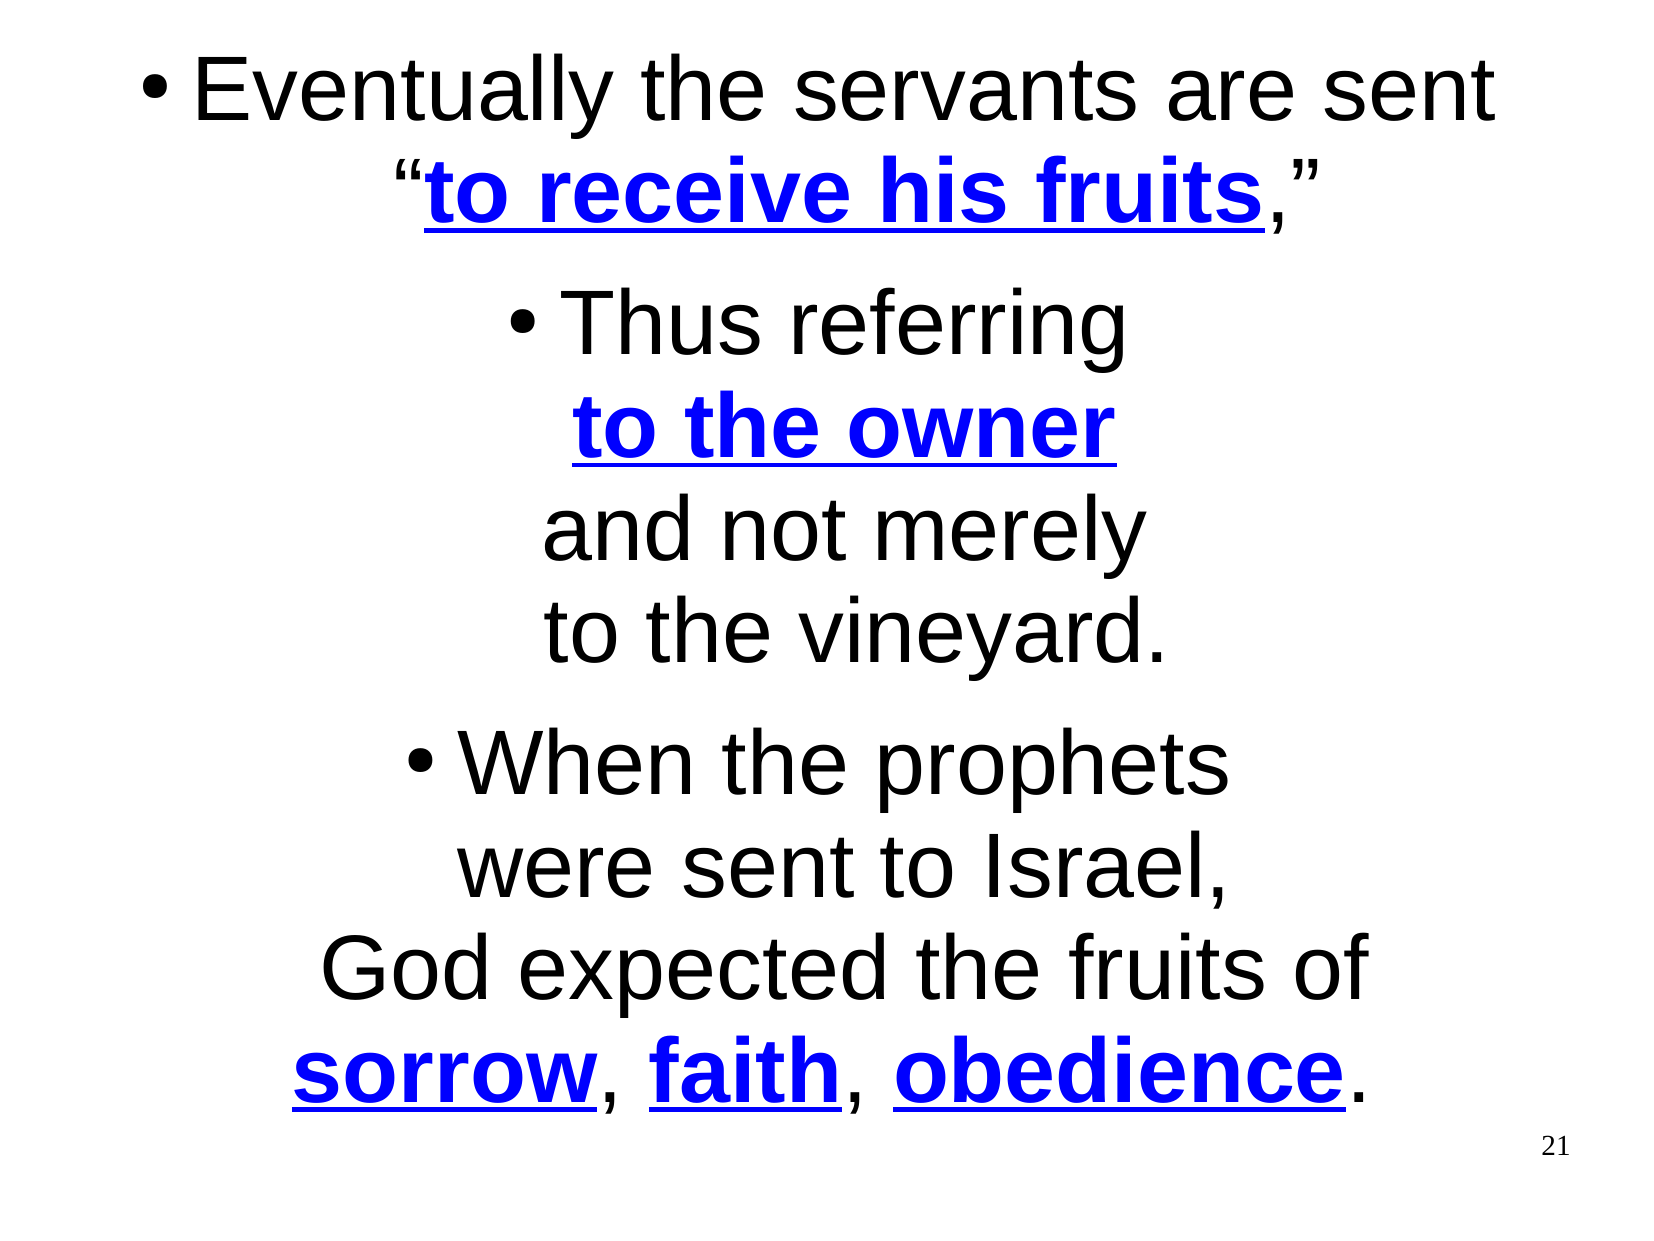

# Eventually the servants are sent “to receive his fruits,”
Thus referring
to the owner
and not merely
to the vineyard.
When the prophets
were sent to Israel,
God expected the fruits of
sorrow, faith, obedience.
21